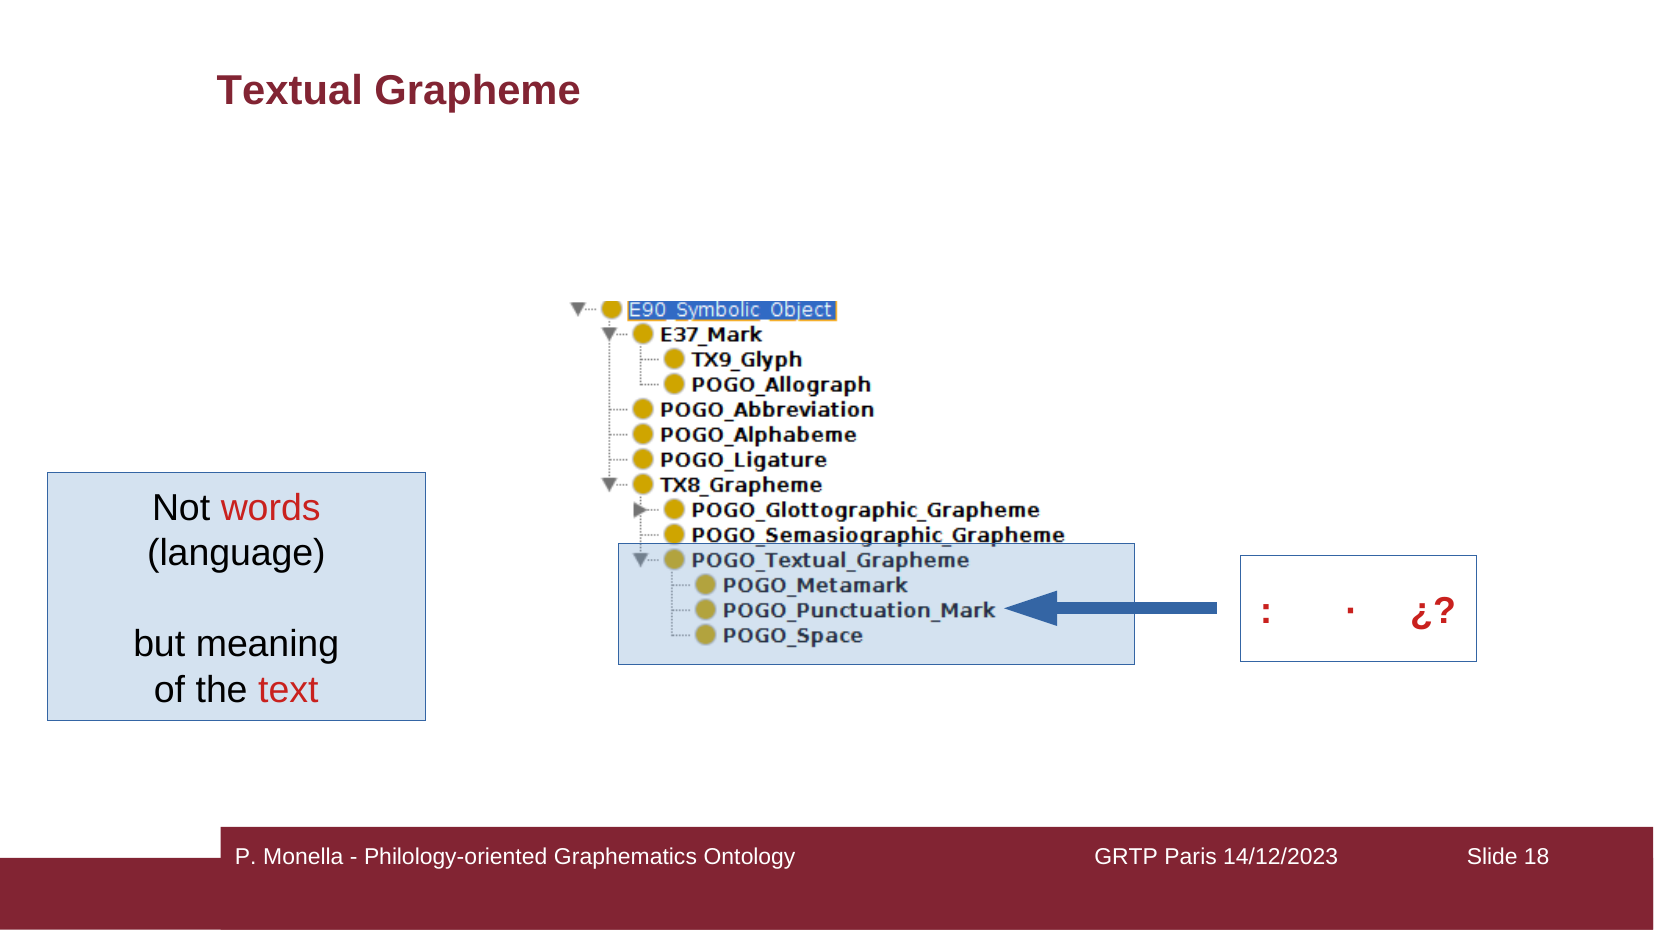

# Textual Grapheme
Not words (language)
but meaning
of the text
: · ¿?
P. Monella - Philology-oriented Graphematics Ontology
18